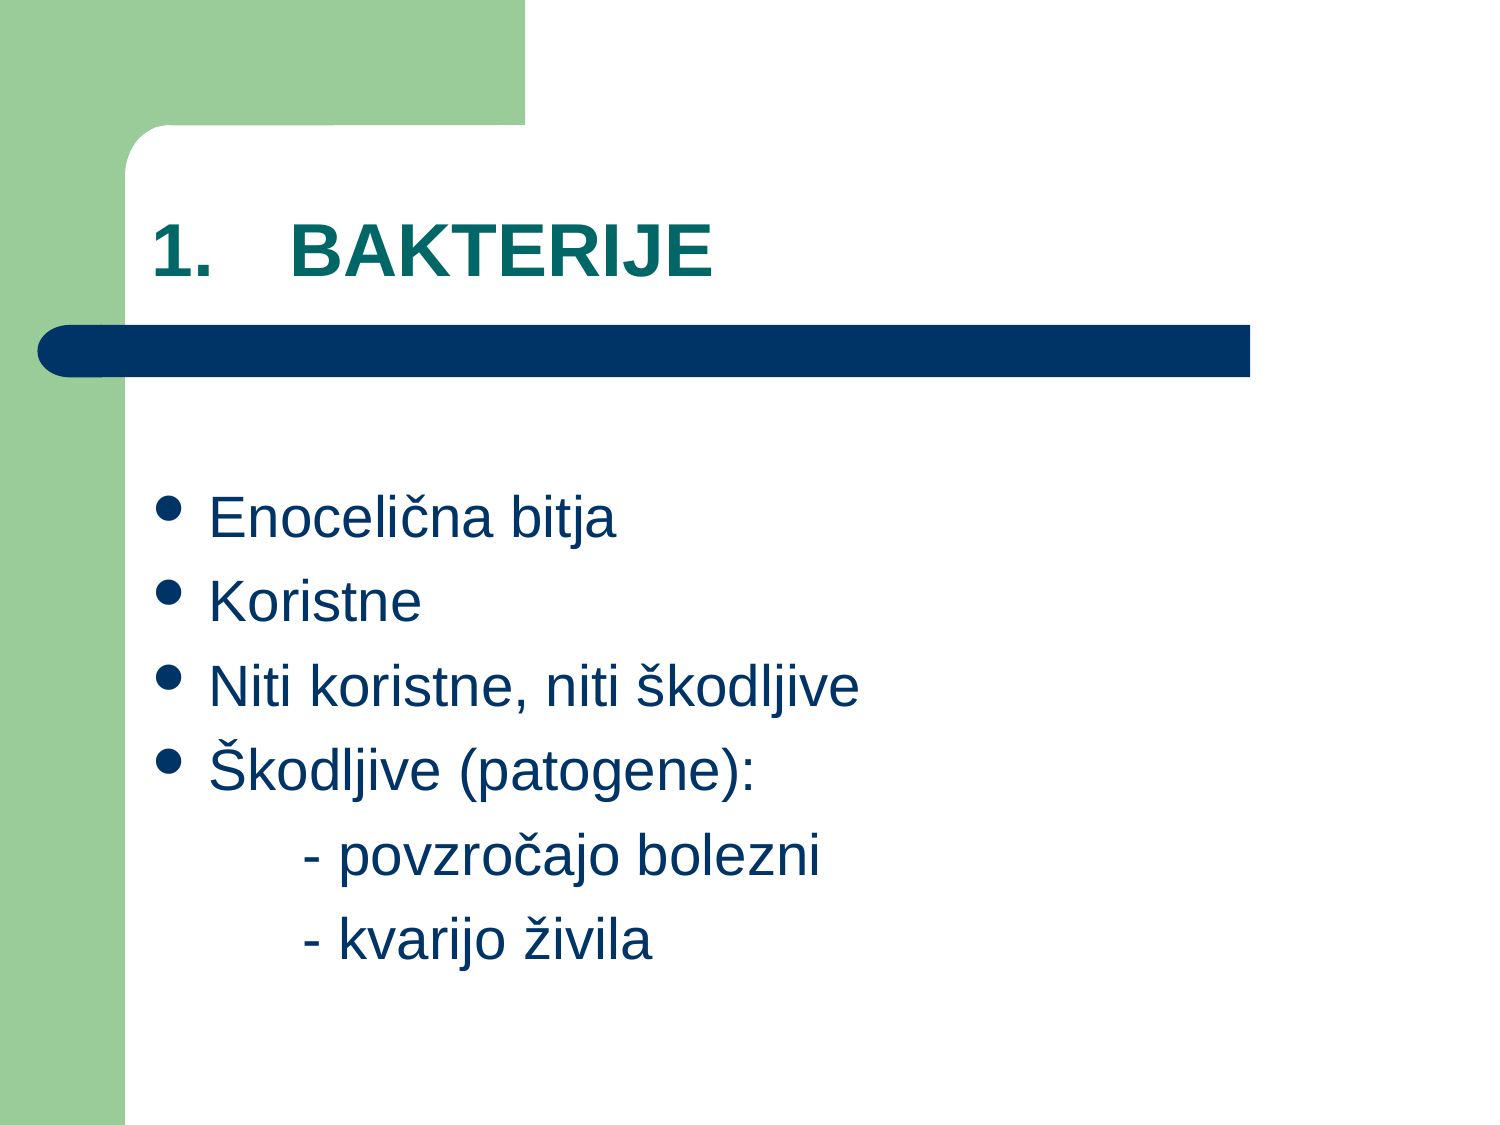

# BAKTERIJE
Enocelična bitja
Koristne
Niti koristne, niti škodljive
Škodljive (patogene):
		- povzročajo bolezni
		- kvarijo živila